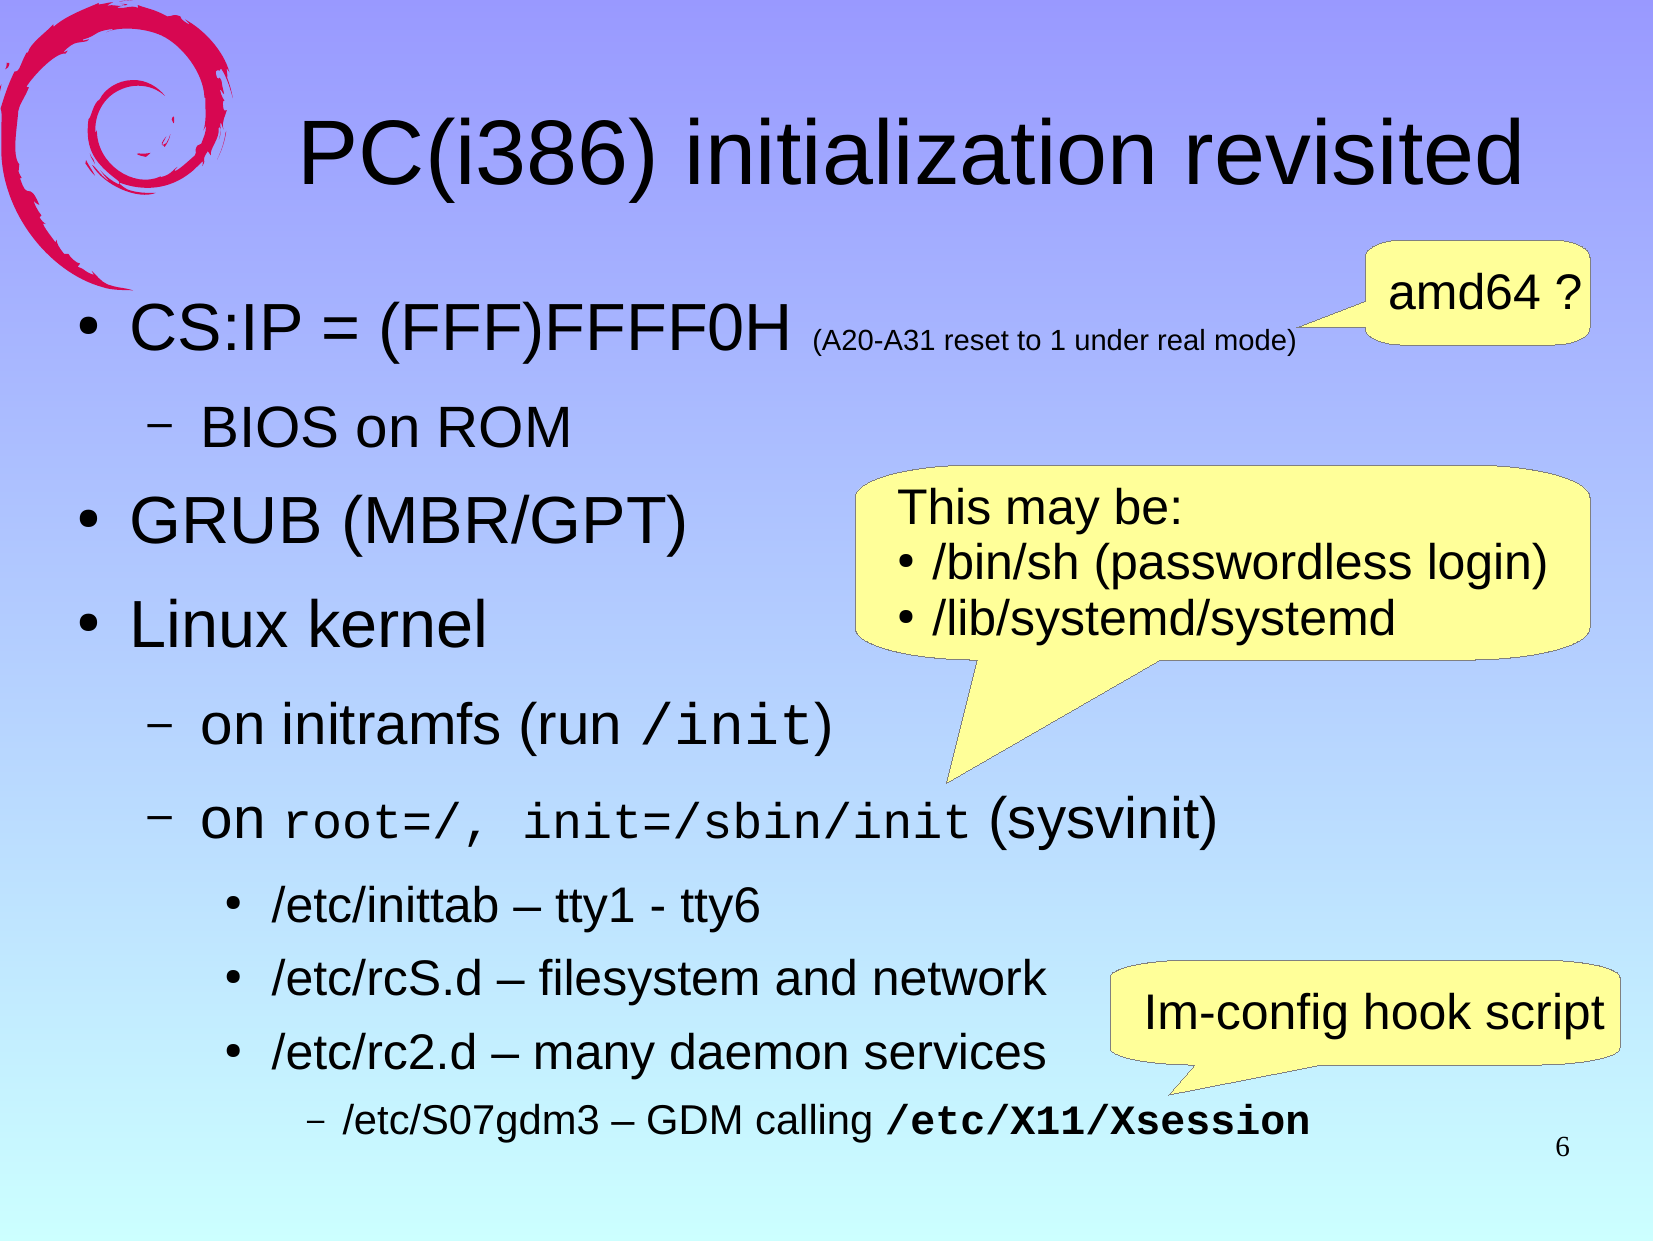

# PC(i386) initialization revisited
amd64 ?
CS:IP = (FFF)FFFF0H (A20-A31 reset to 1 under real mode)
BIOS on ROM
GRUB (MBR/GPT)
Linux kernel
on initramfs (run /init)
on root=/, init=/sbin/init (sysvinit)
/etc/inittab – tty1 - tty6
/etc/rcS.d – filesystem and network
/etc/rc2.d – many daemon services
/etc/S07gdm3 – GDM calling /etc/X11/Xsession
This may be:
/bin/sh (passwordless login)
/lib/systemd/systemd
Im-config hook script
6